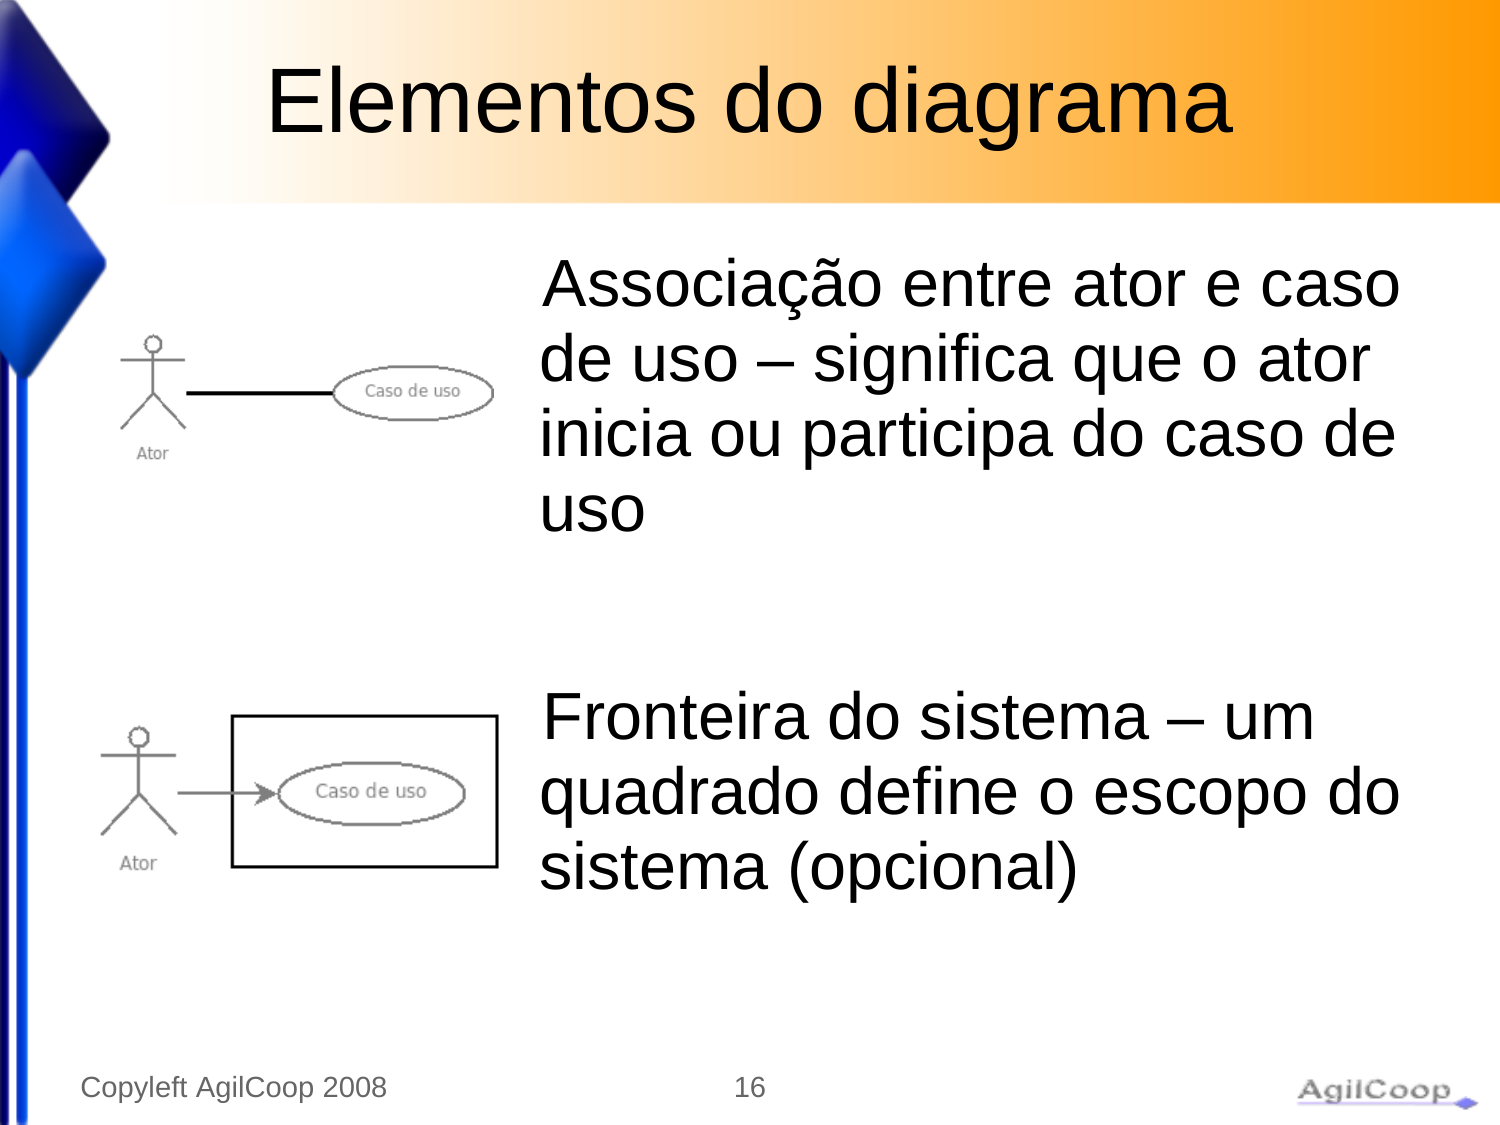

# Elementos do diagrama
 Associação entre ator e caso
 de uso – significa que o ator
 inicia ou participa do caso de
 uso
 Fronteira do sistema – um
 quadrado define o escopo do
 sistema (opcional)
Copyleft AgilCoop 2008
16